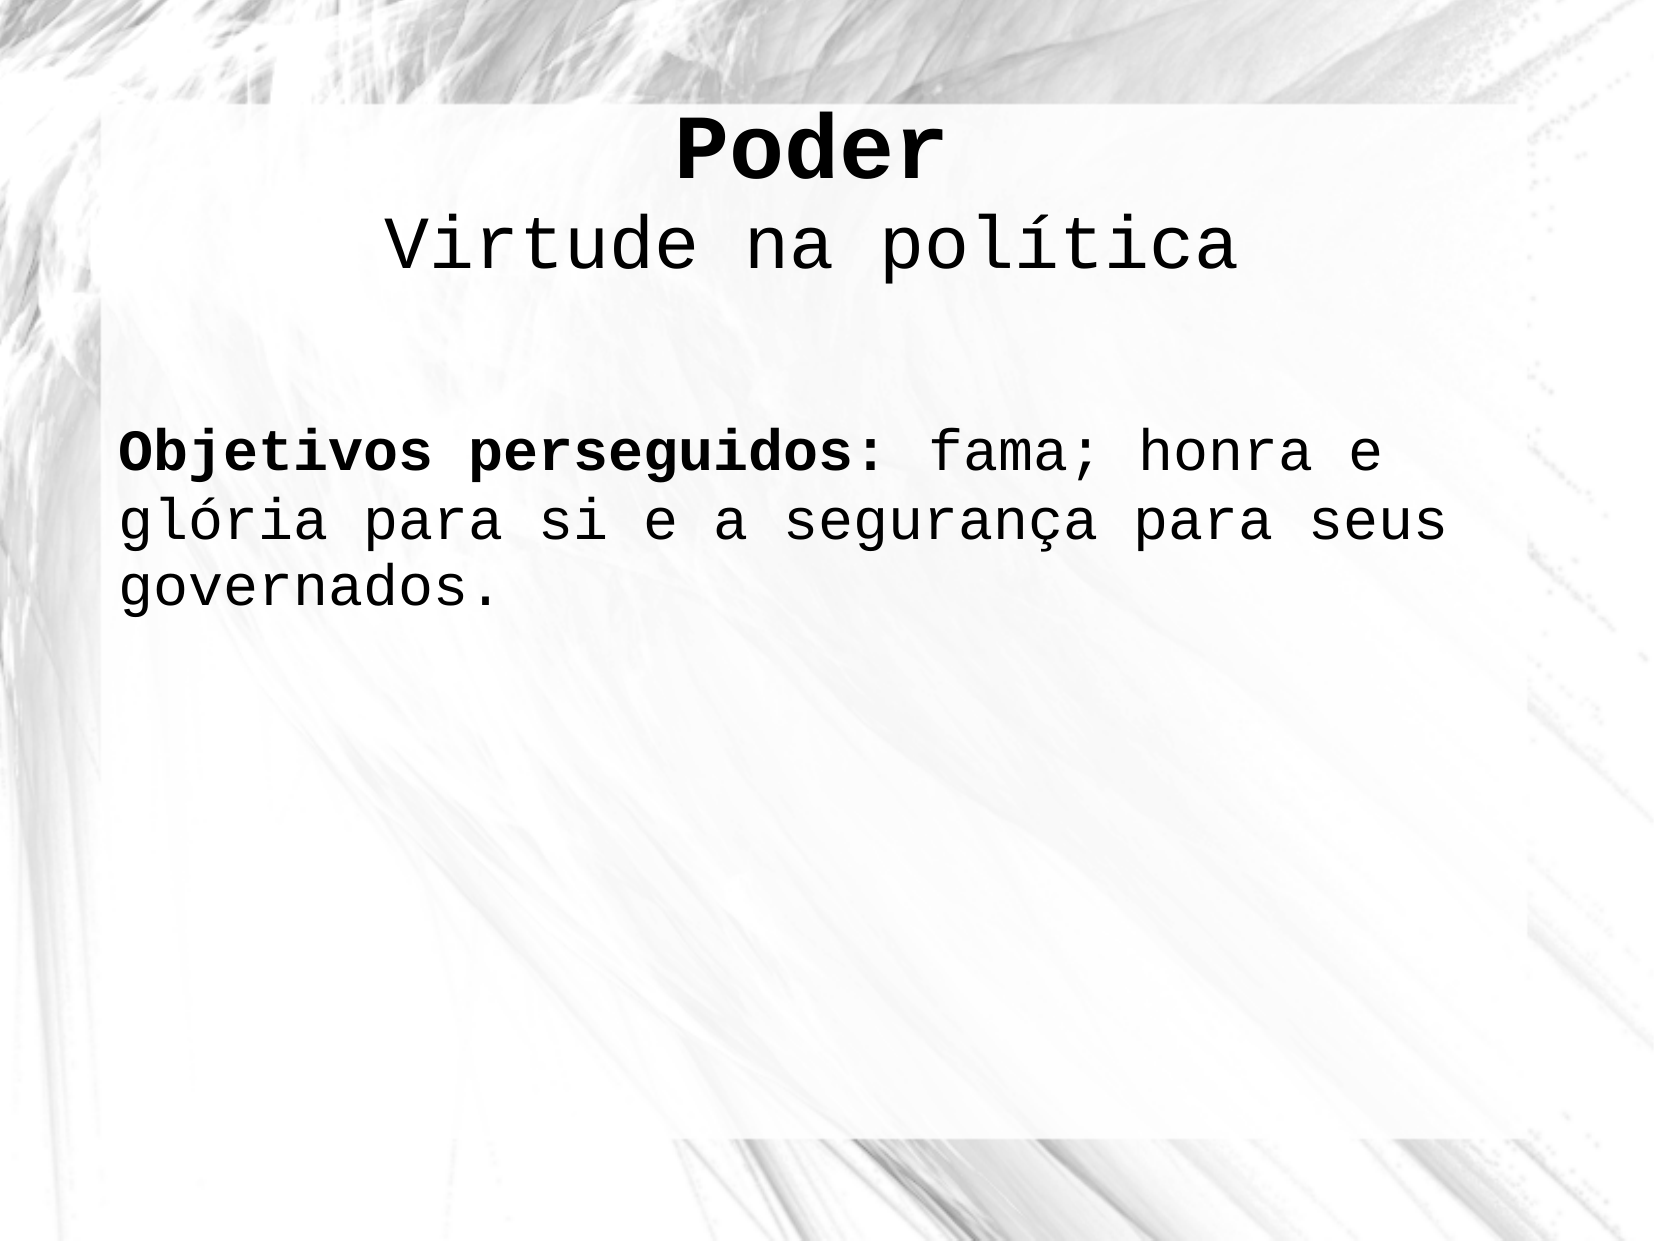

# Poder Virtude na política
Objetivos perseguidos: fama; honra e glória para si e a segurança para seus governados.